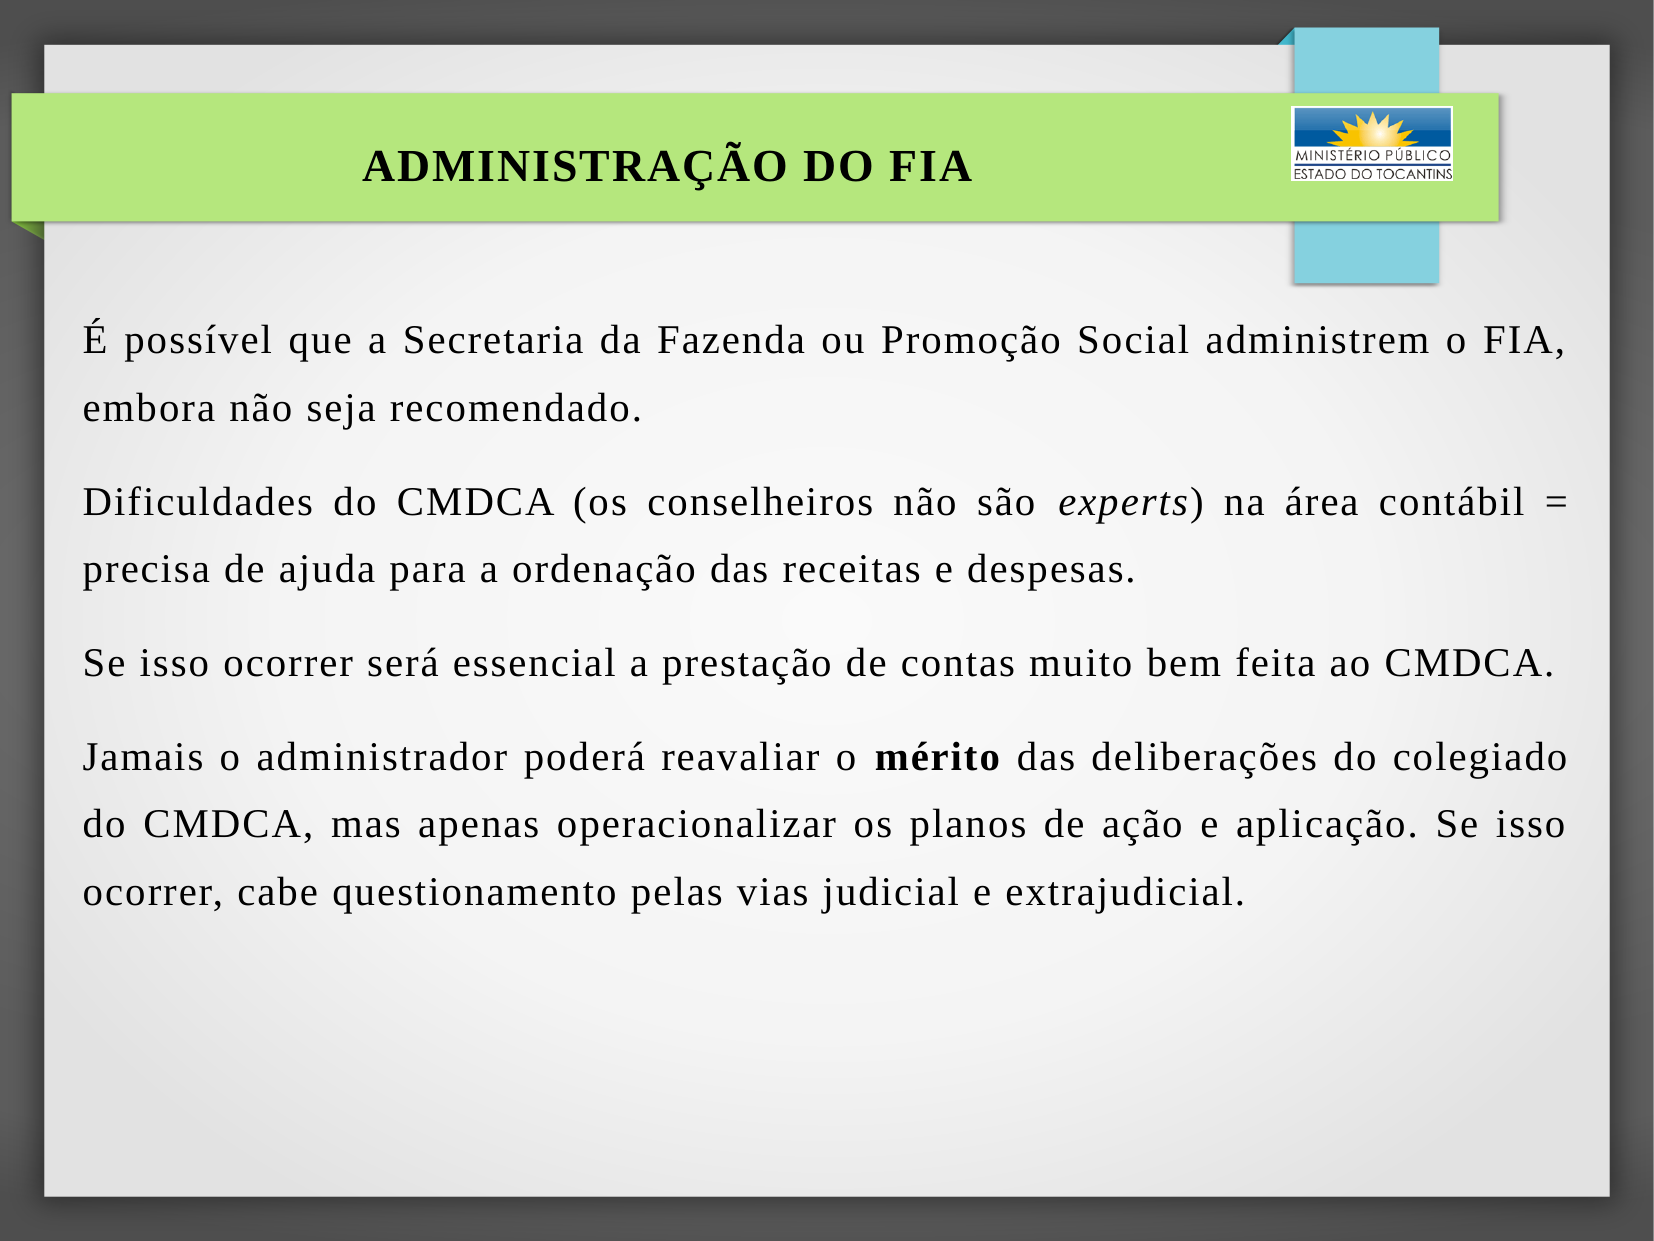

# ADMINISTRAÇÃO DO FIA
É possível que a Secretaria da Fazenda ou Promoção Social administrem o FIA, embora não seja recomendado.
Dificuldades do CMDCA (os conselheiros não são experts) na área contábil = precisa de ajuda para a ordenação das receitas e despesas.
Se isso ocorrer será essencial a prestação de contas muito bem feita ao CMDCA.
Jamais o administrador poderá reavaliar o mérito das deliberações do colegiado do CMDCA, mas apenas operacionalizar os planos de ação e aplicação. Se isso ocorrer, cabe questionamento pelas vias judicial e extrajudicial.